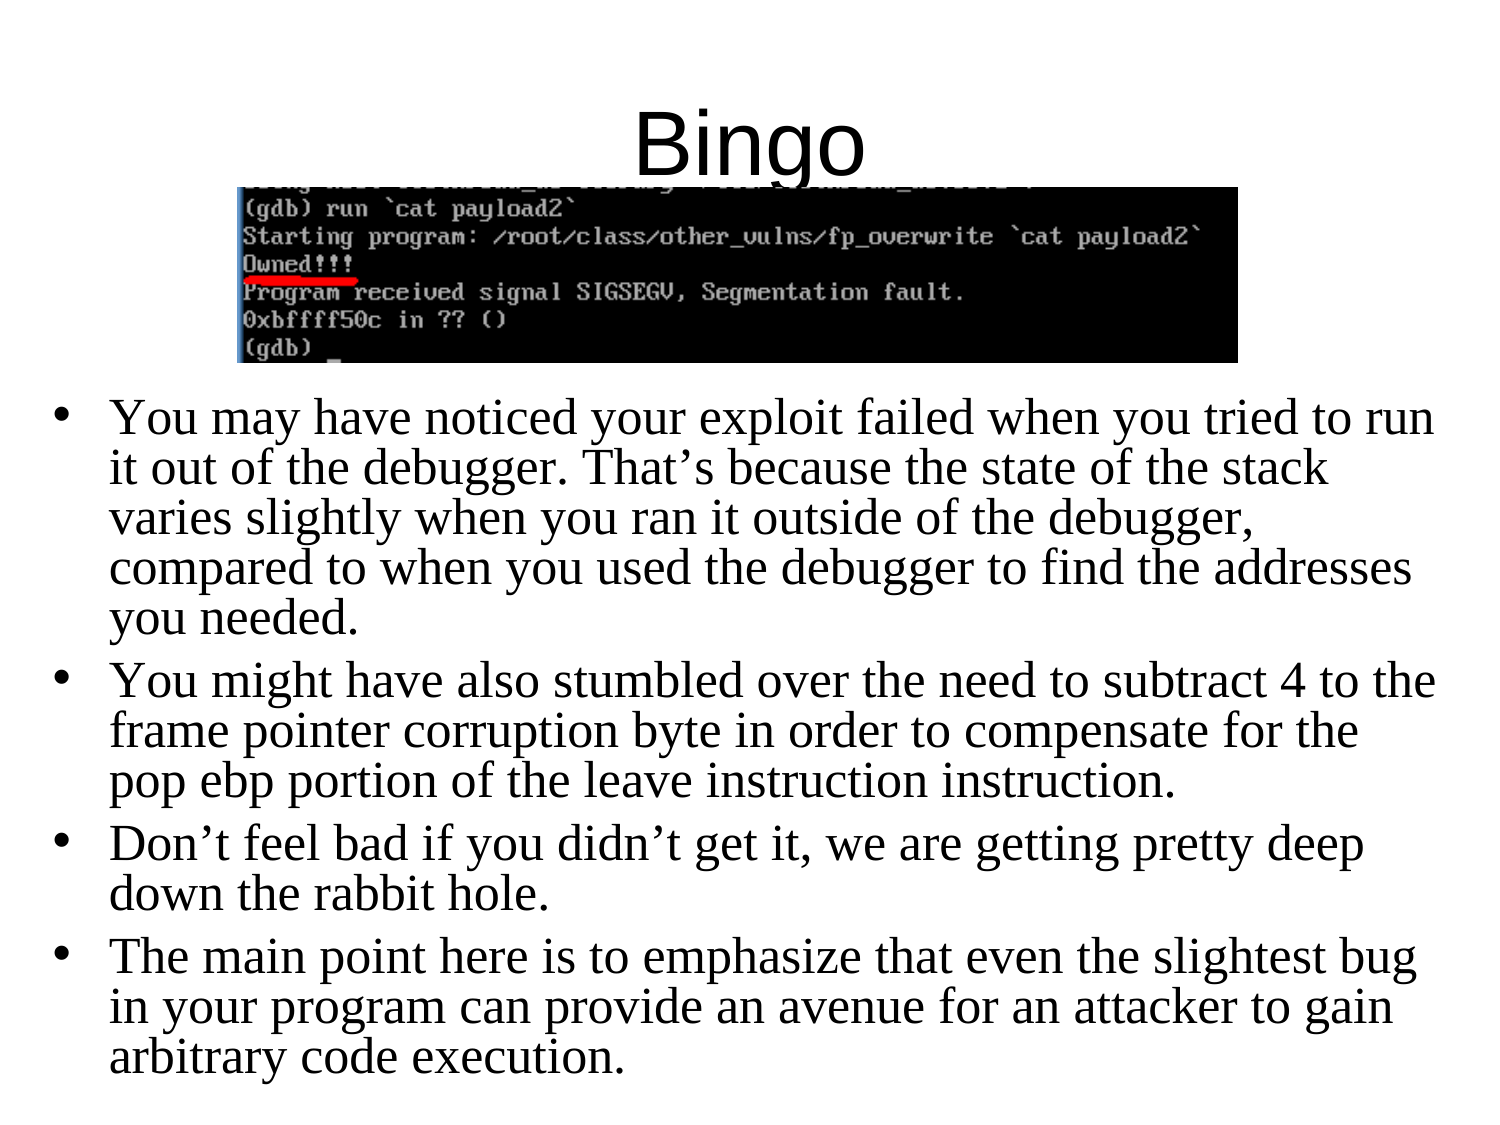

# Bingo
You may have noticed your exploit failed when you tried to run it out of the debugger. That’s because the state of the stack varies slightly when you ran it outside of the debugger, compared to when you used the debugger to find the addresses you needed.
You might have also stumbled over the need to subtract 4 to the frame pointer corruption byte in order to compensate for the pop ebp portion of the leave instruction instruction.
Don’t feel bad if you didn’t get it, we are getting pretty deep down the rabbit hole.
The main point here is to emphasize that even the slightest bug in your program can provide an avenue for an attacker to gain arbitrary code execution.